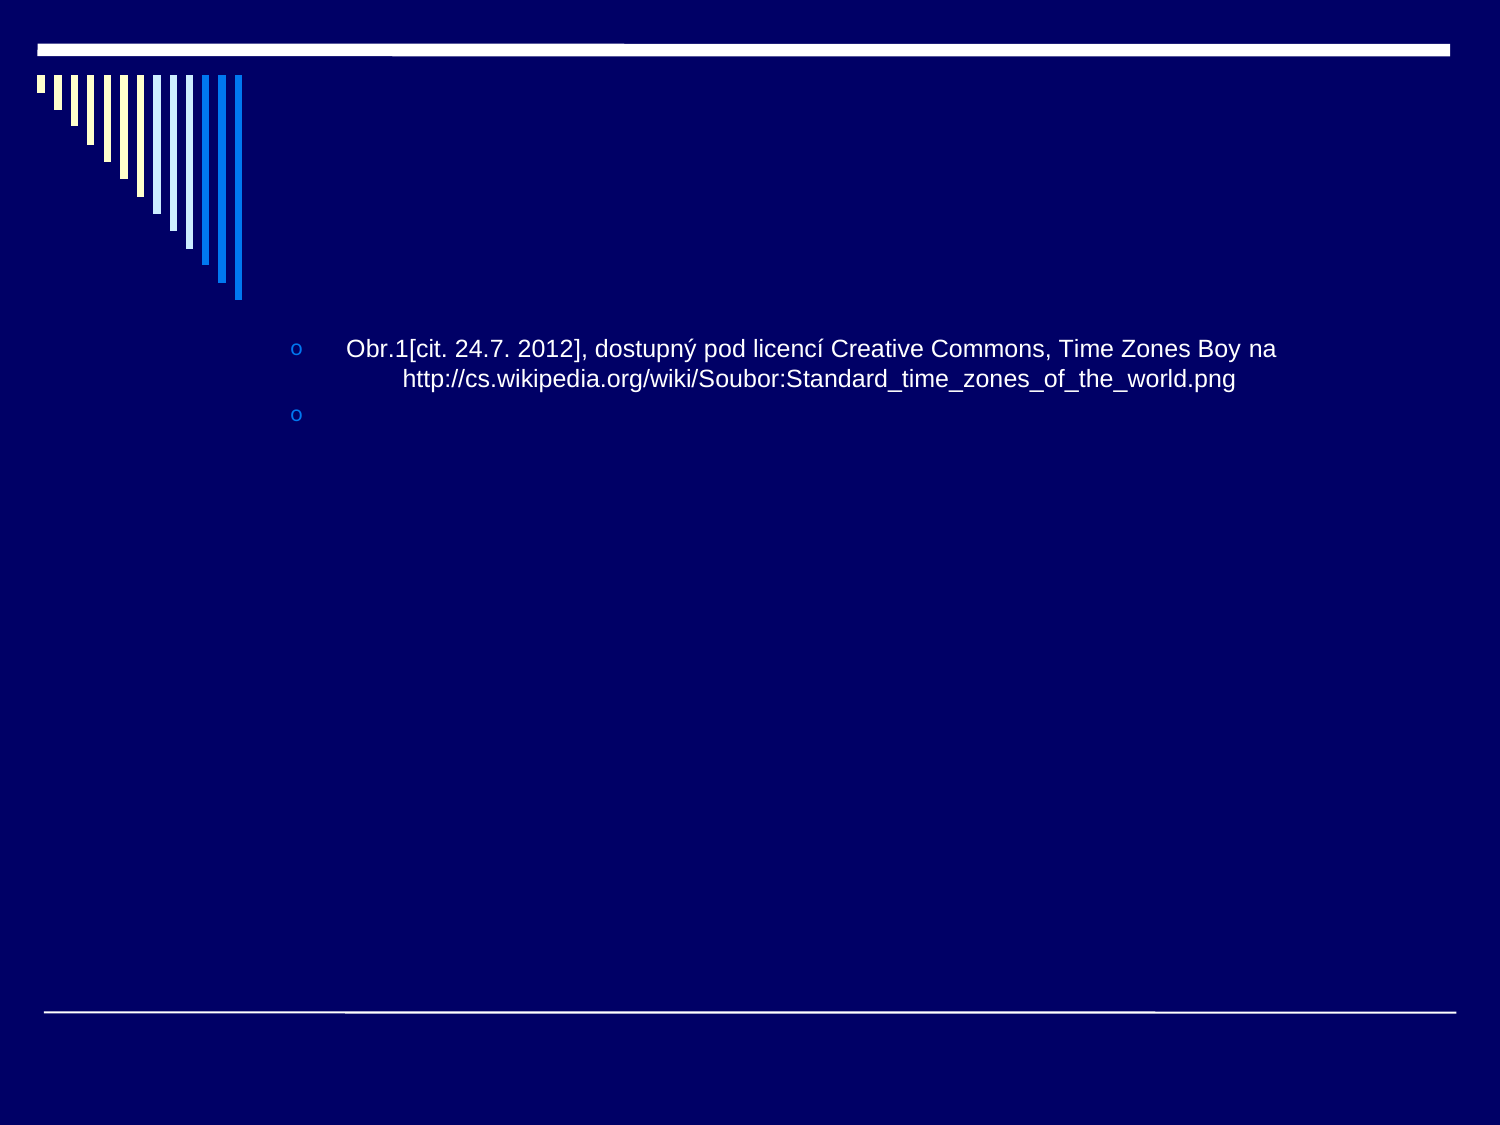

#
Obr.1[cit. 24.7. 2012], dostupný pod licencí Creative Commons, Time Zones Boy na http://cs.wikipedia.org/wiki/Soubor:Standard_time_zones_of_the_world.png